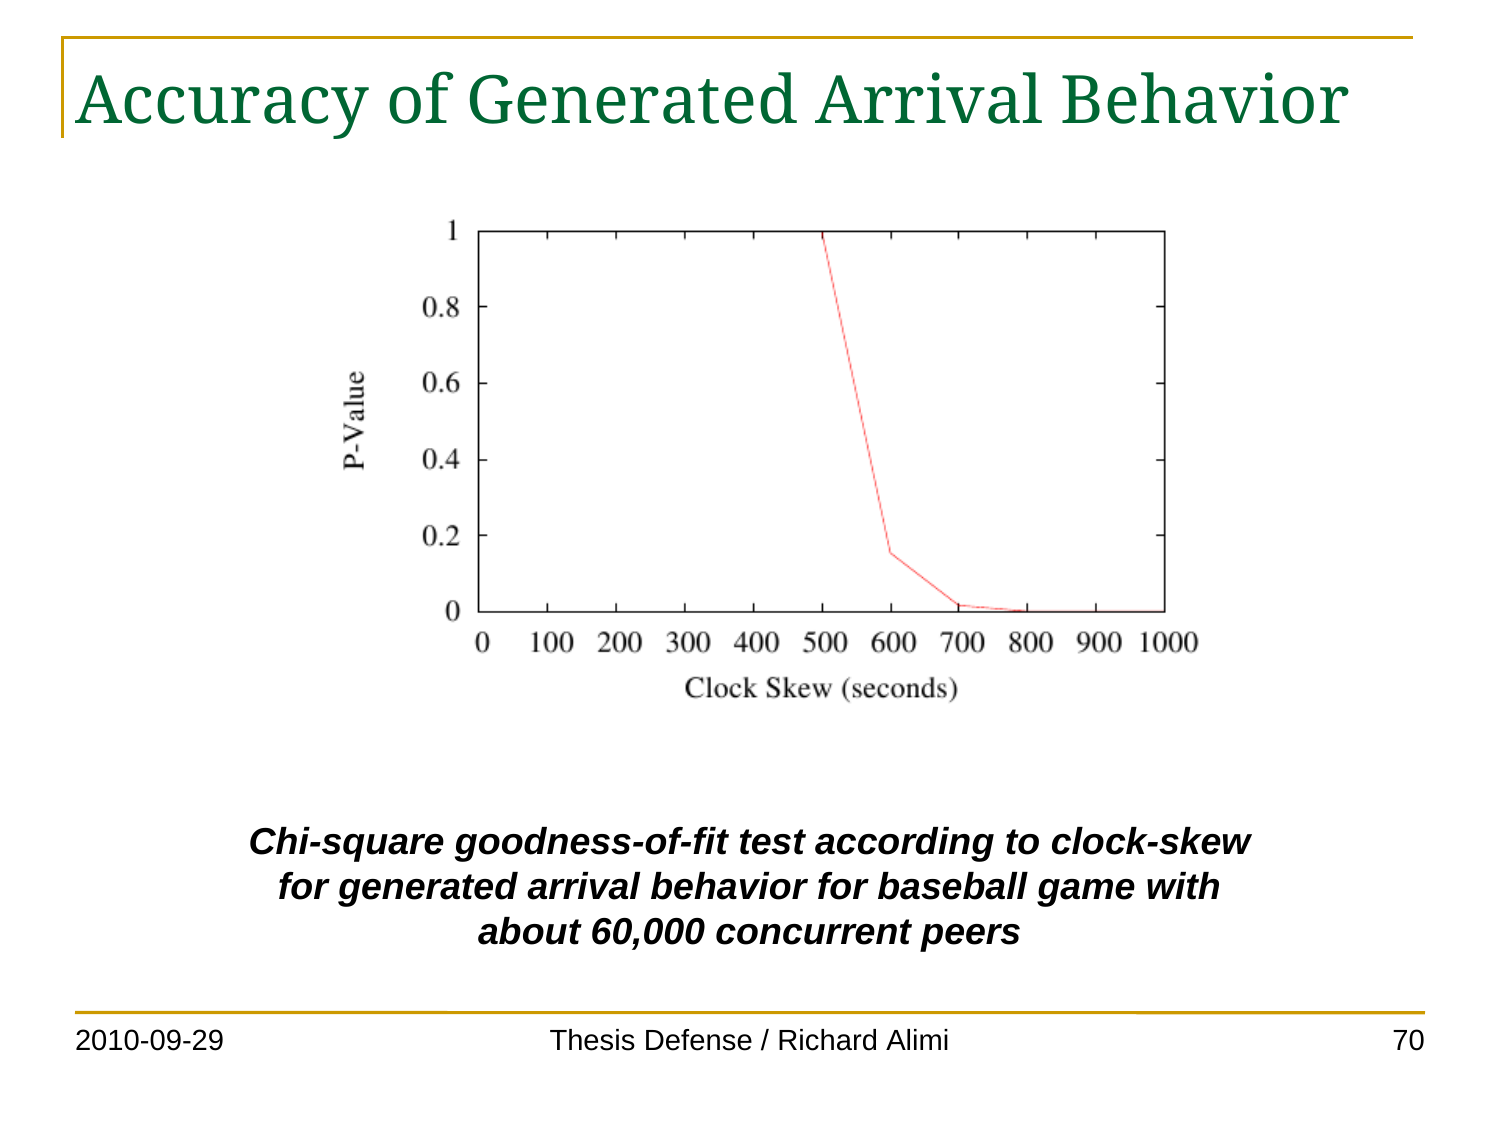

# Accuracy of Generated Arrival Behavior
Chi-square goodness-of-fit test according to clock-skew
for generated arrival behavior for baseball game with
about 60,000 concurrent peers
2010-09-29
Thesis Defense / Richard Alimi
70